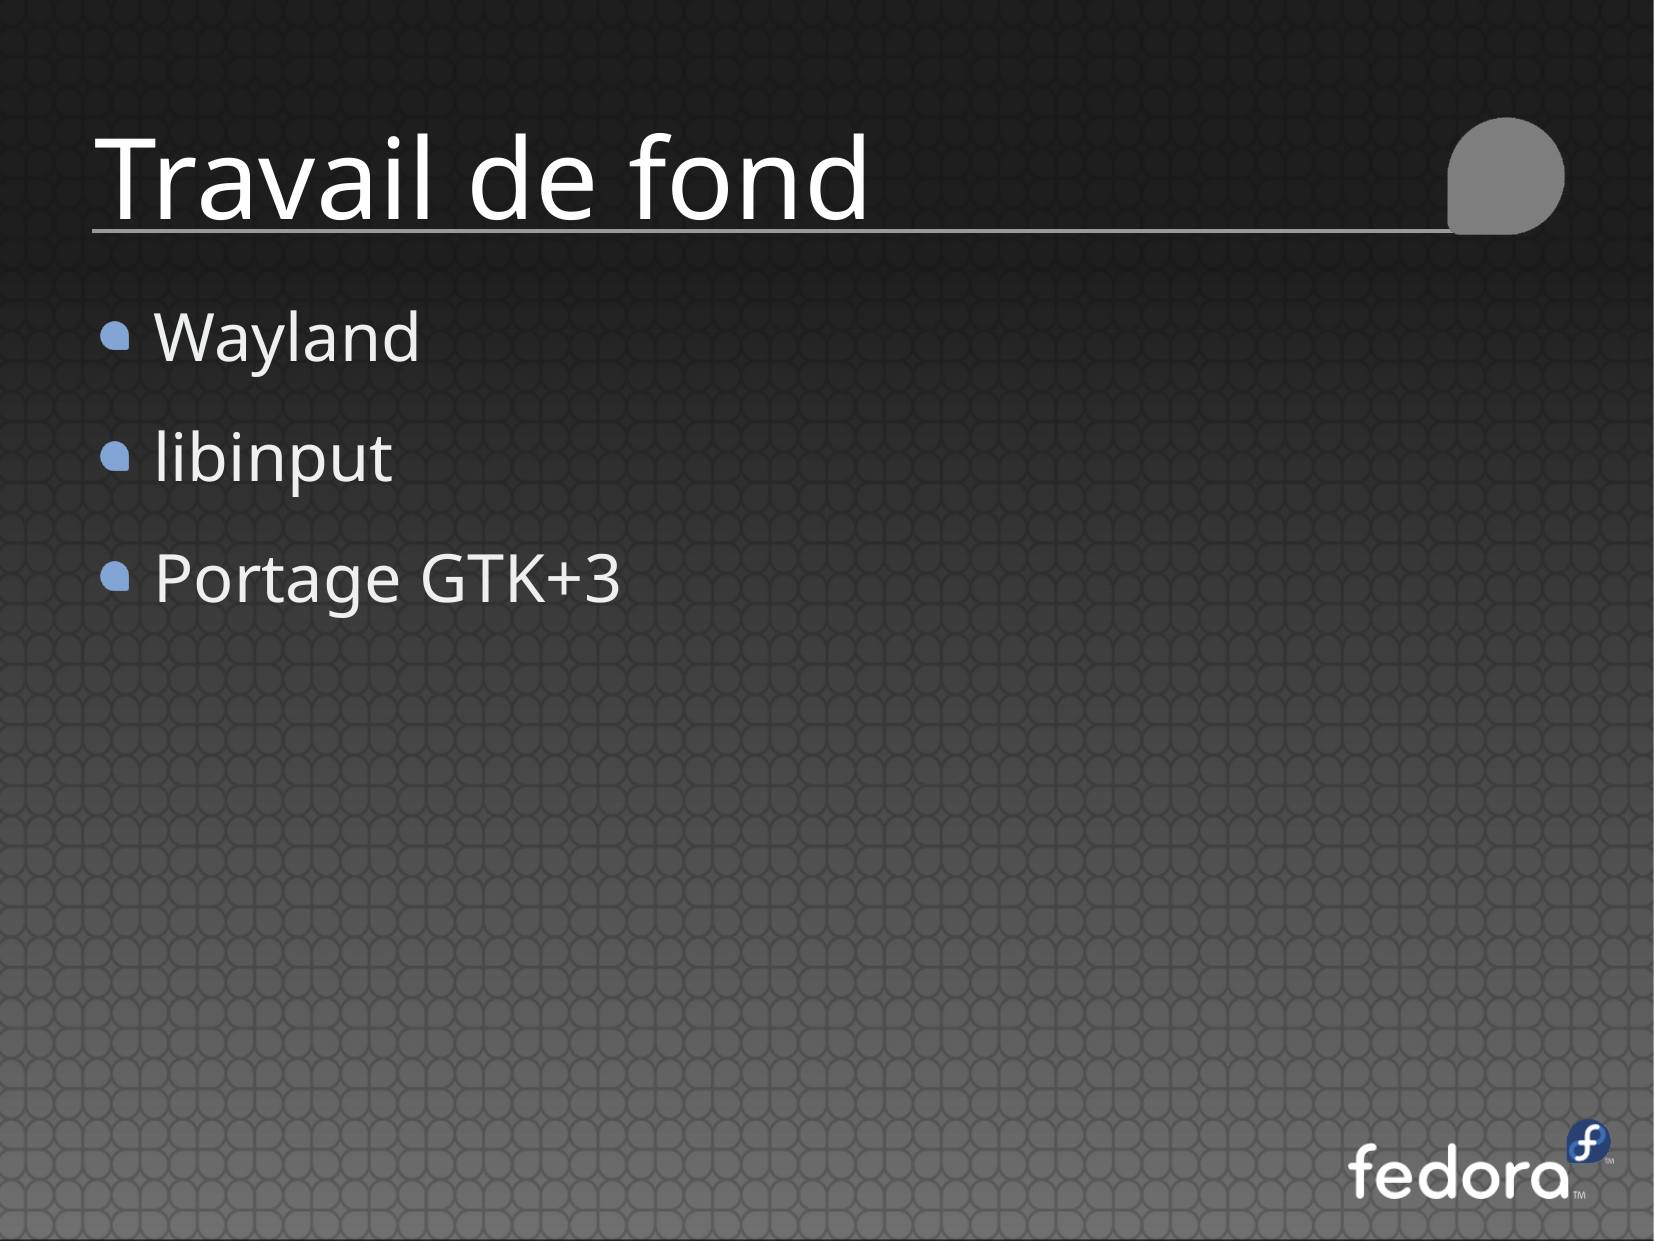

Travail de fond
# Wayland
libinput
Portage GTK+3